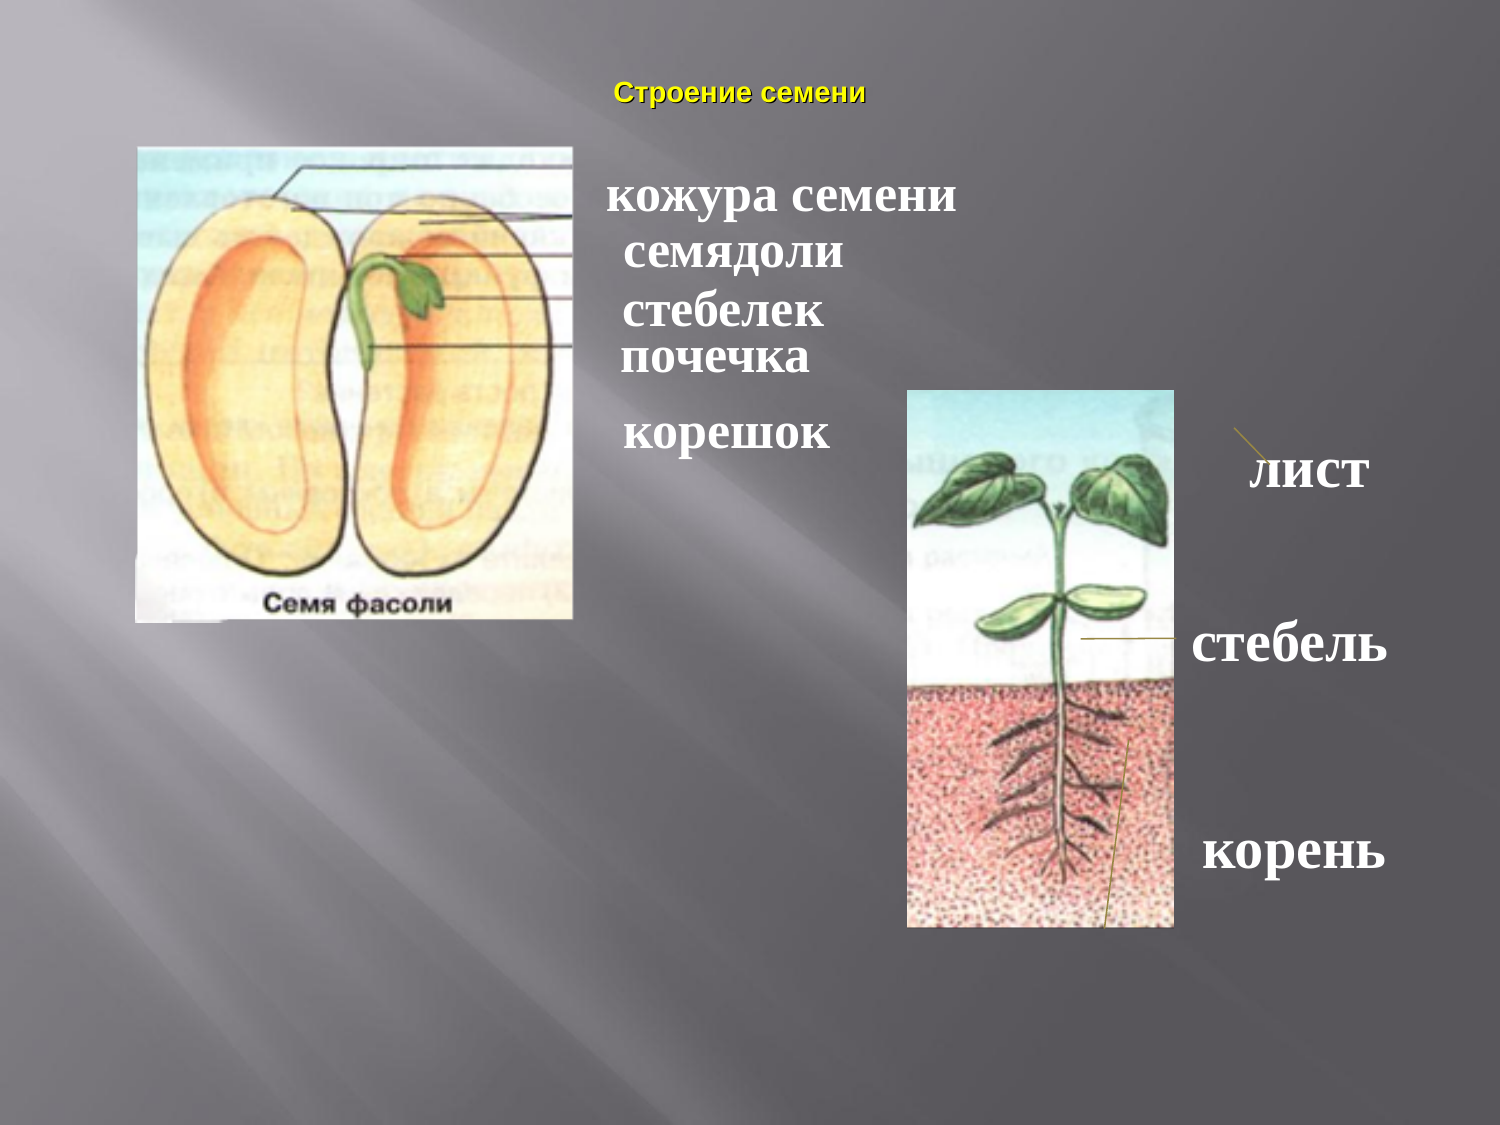

# Строение семени
кожура семени
семядоли
стебелек
почечка
корешок
лист
стебель
корень